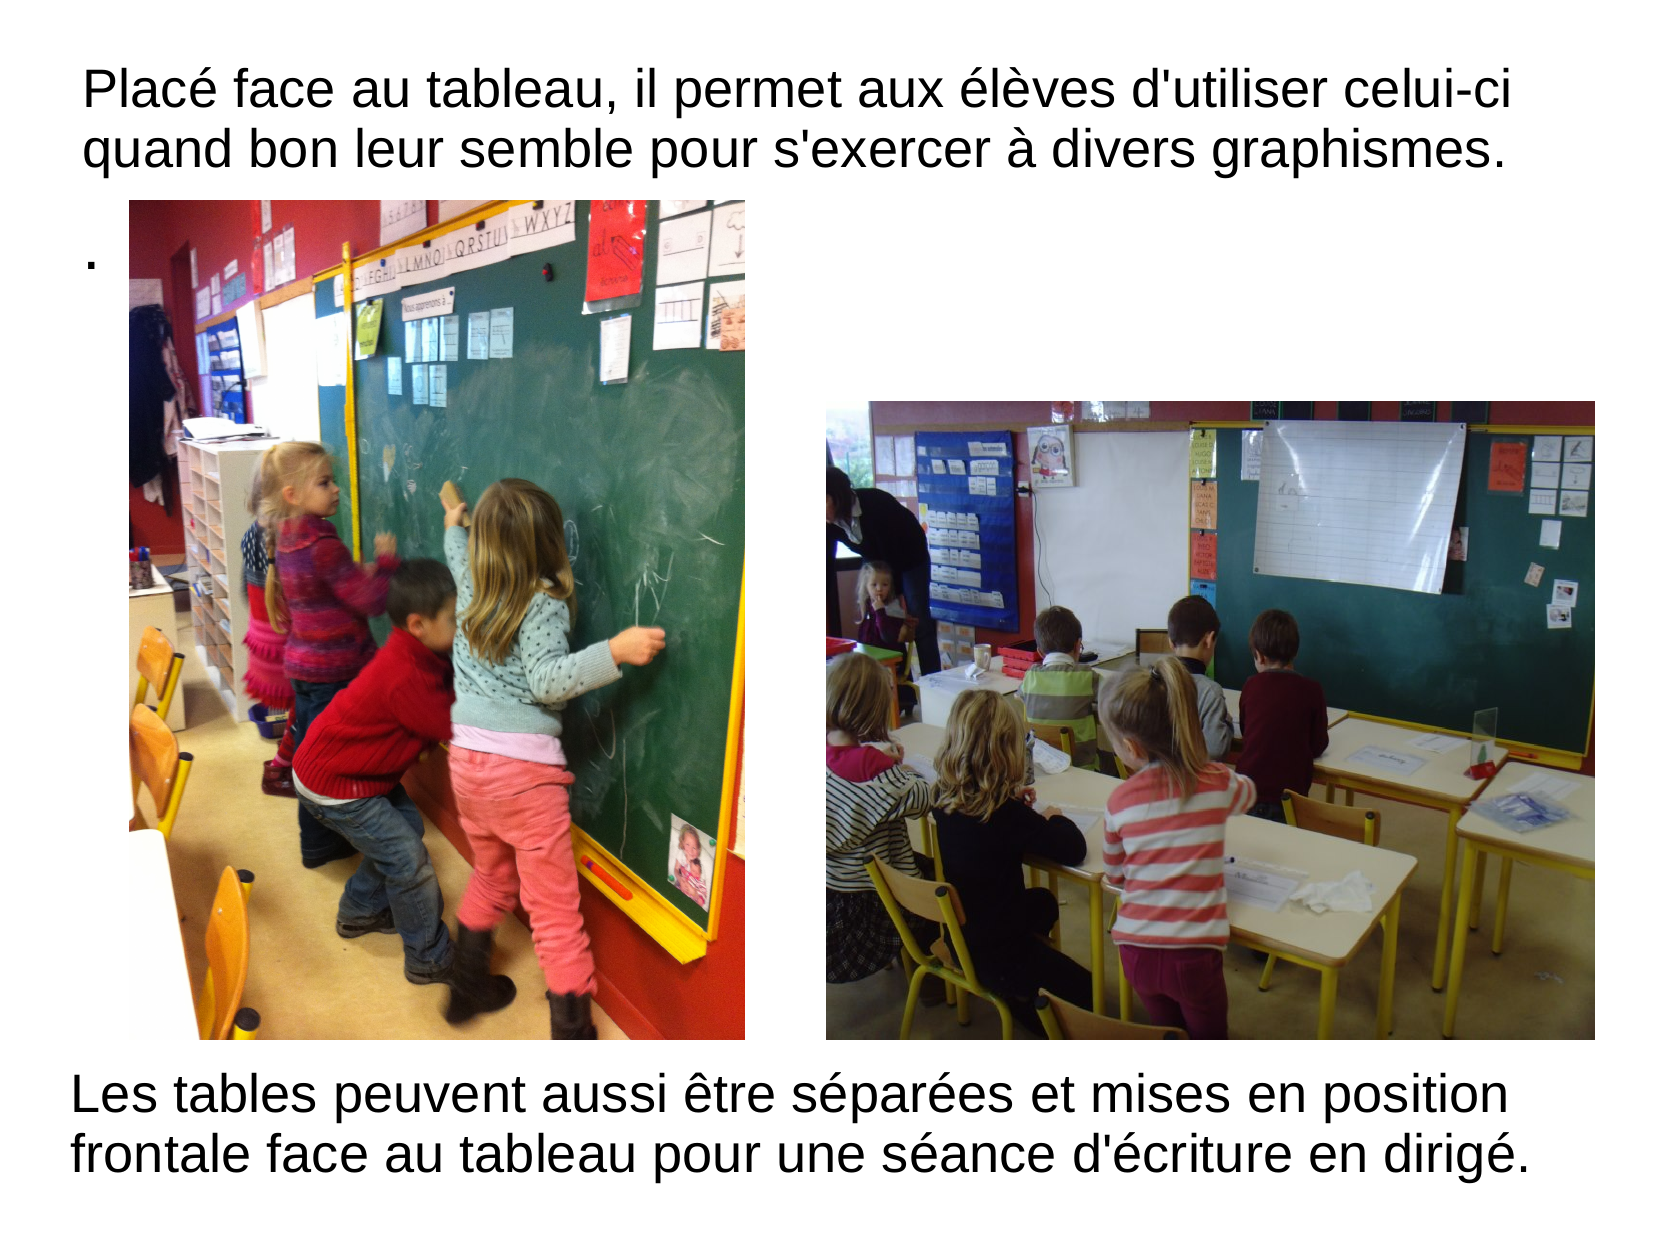

# Placé face au tableau, il permet aux élèves d'utiliser celui-ci quand bon leur semble pour s'exercer à divers graphismes.
.
Les tables peuvent aussi être séparées et mises en position frontale face au tableau pour une séance d'écriture en dirigé.